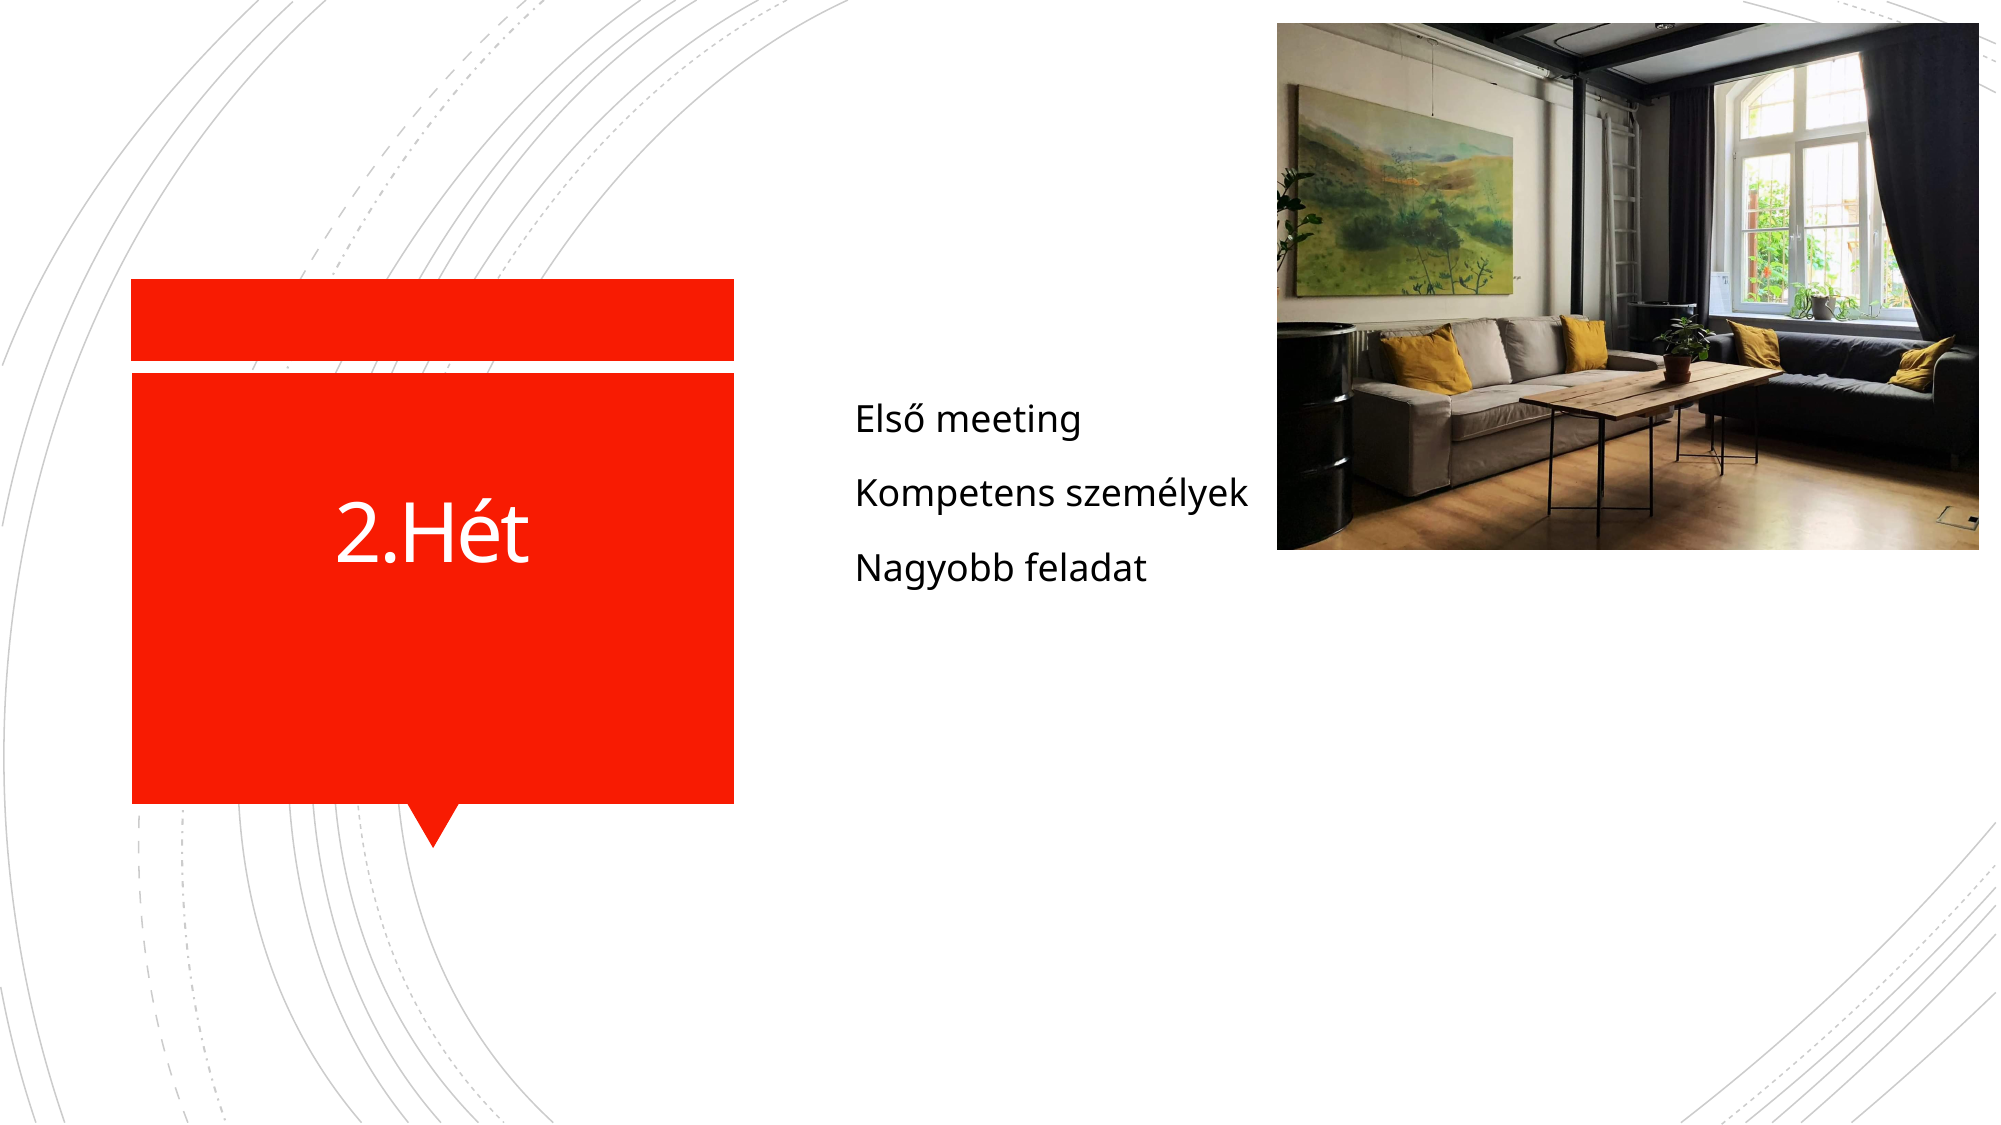

Első meeting
Kompetens személyek
Nagyobb feladat
# 2.Hét